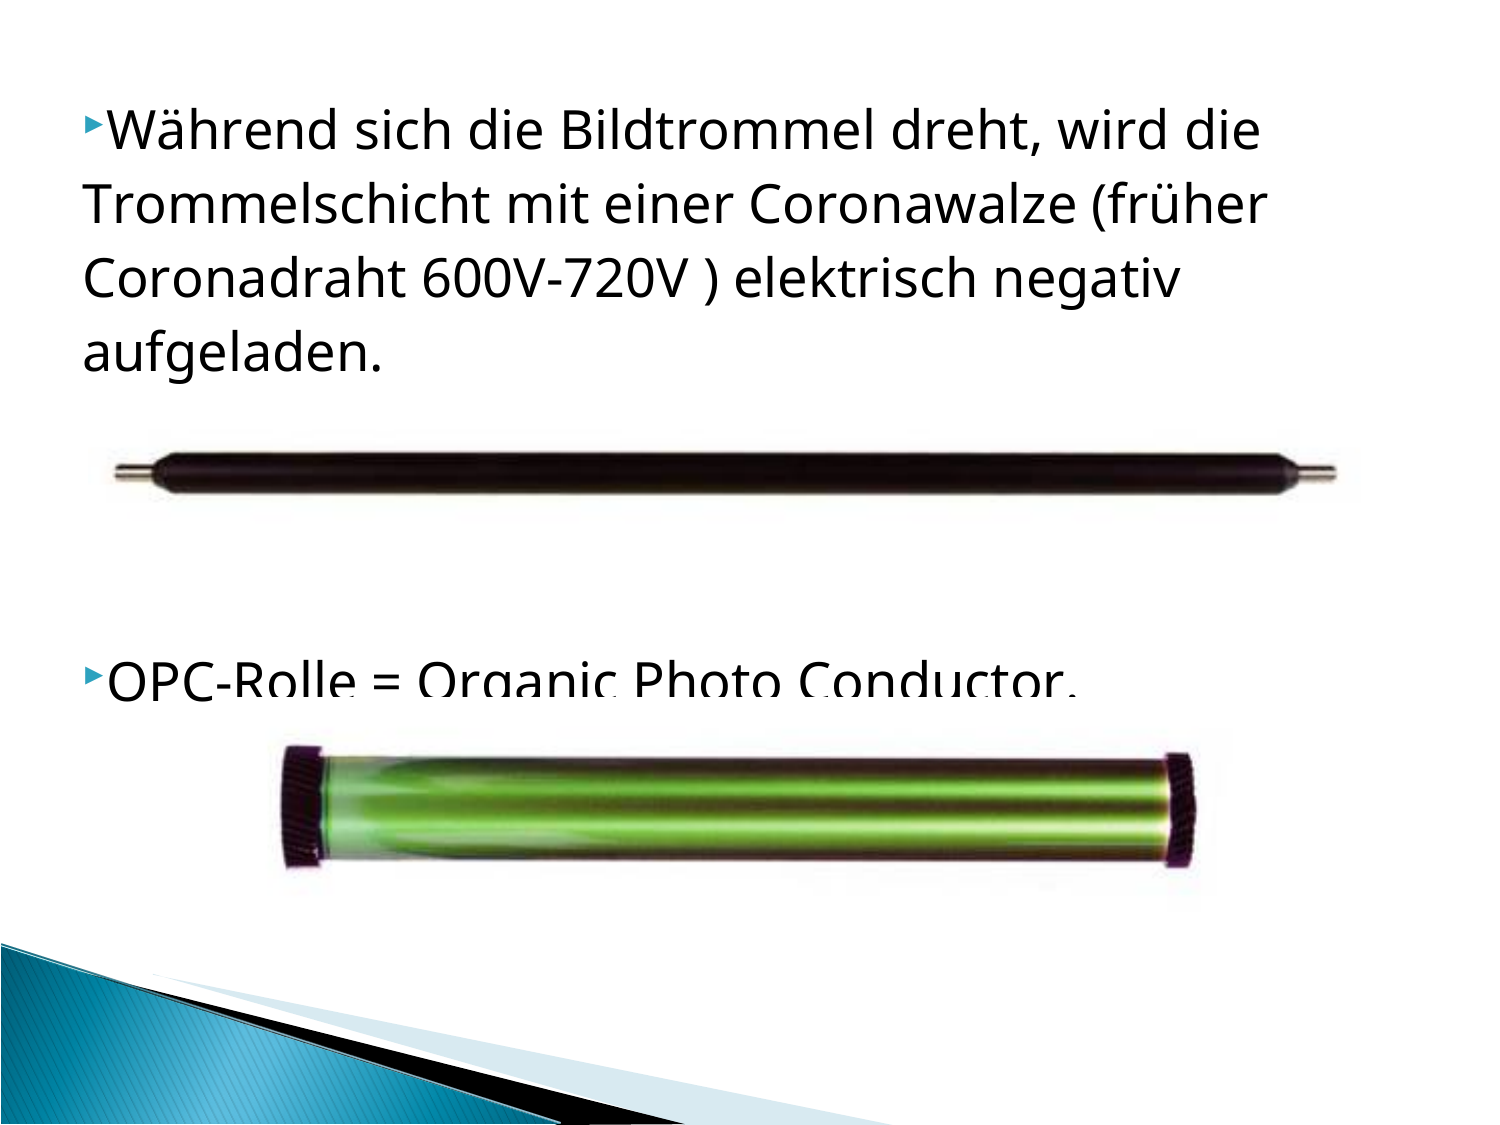

# Während sich die Bildtrommel dreht, wird die Trommelschicht mit einer Coronawalze (früher Coronadraht 600V-720V ) elektrisch negativ aufgeladen.
OPC-Rolle = Organic Photo Conductor.